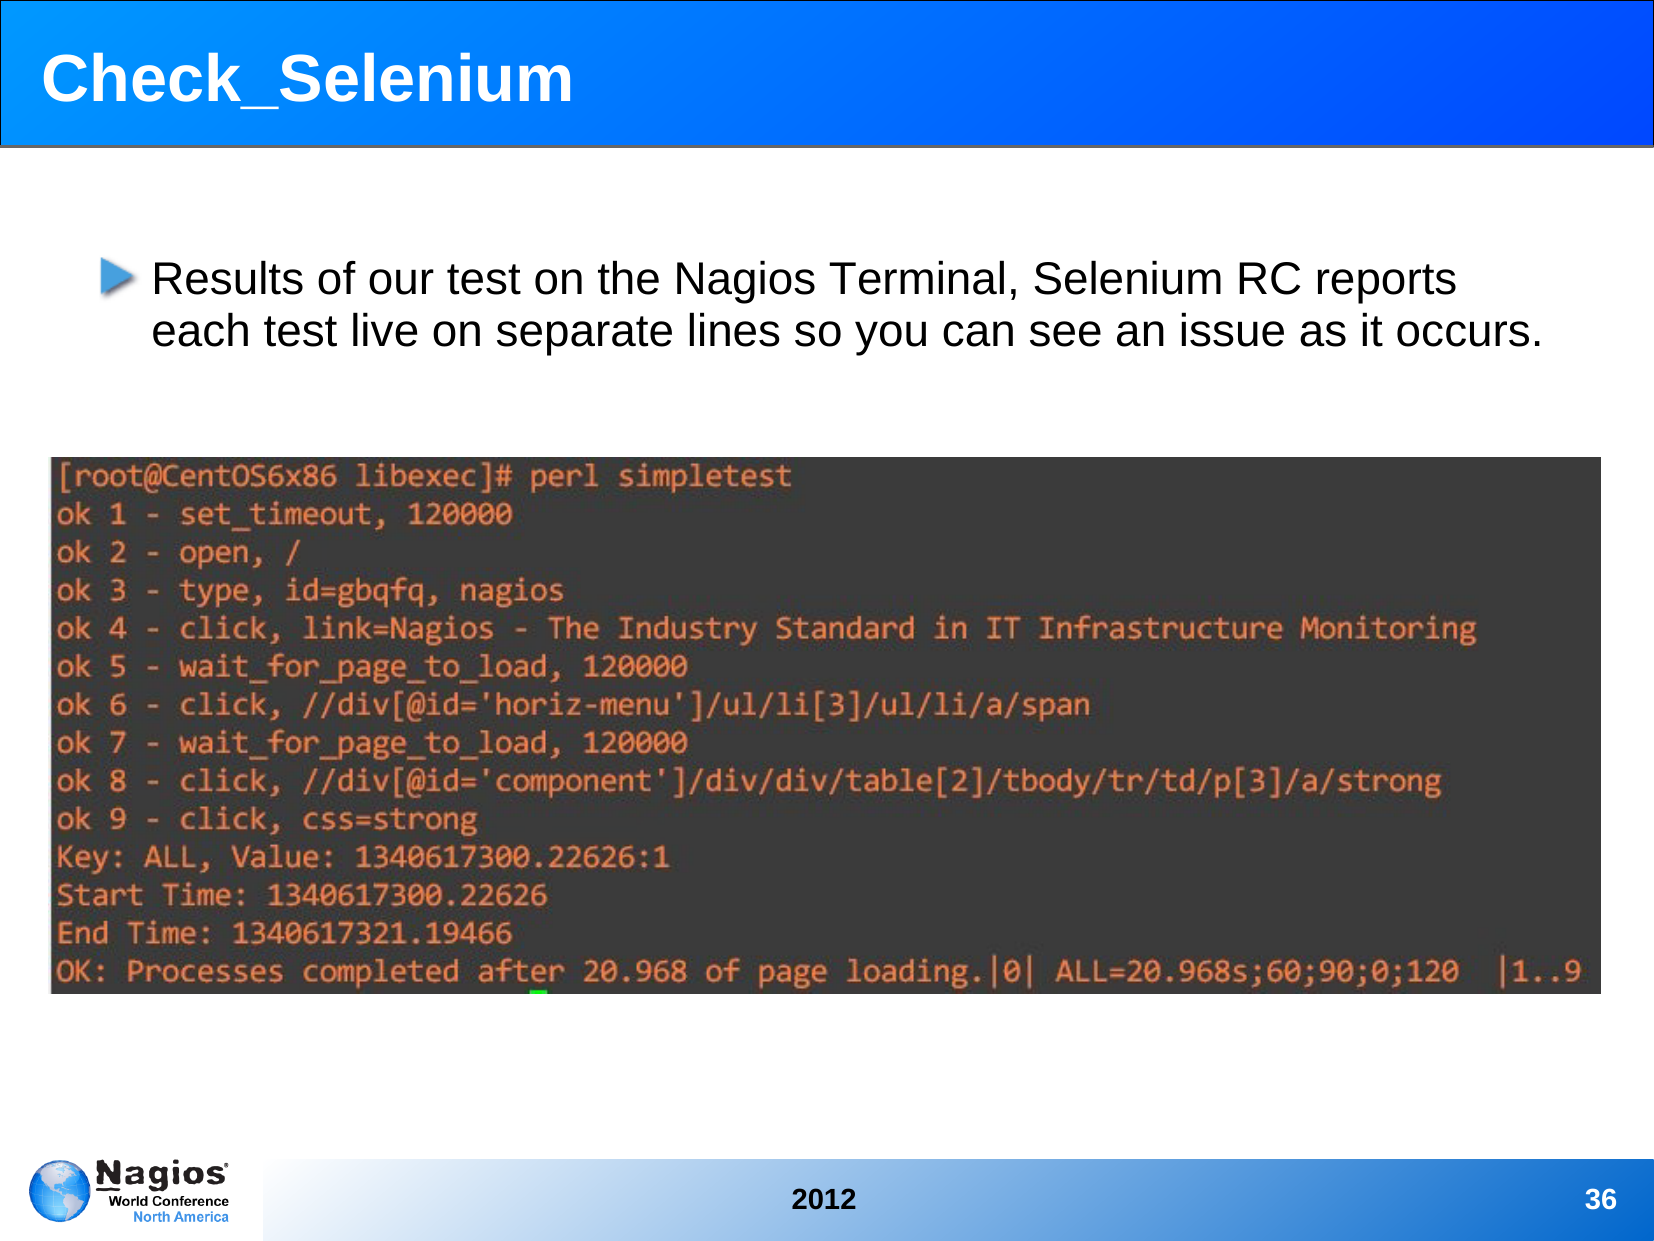

# Check_Selenium
Results of our test on the Nagios Terminal, Selenium RC reports each test live on separate lines so you can see an issue as it occurs.
2011
36